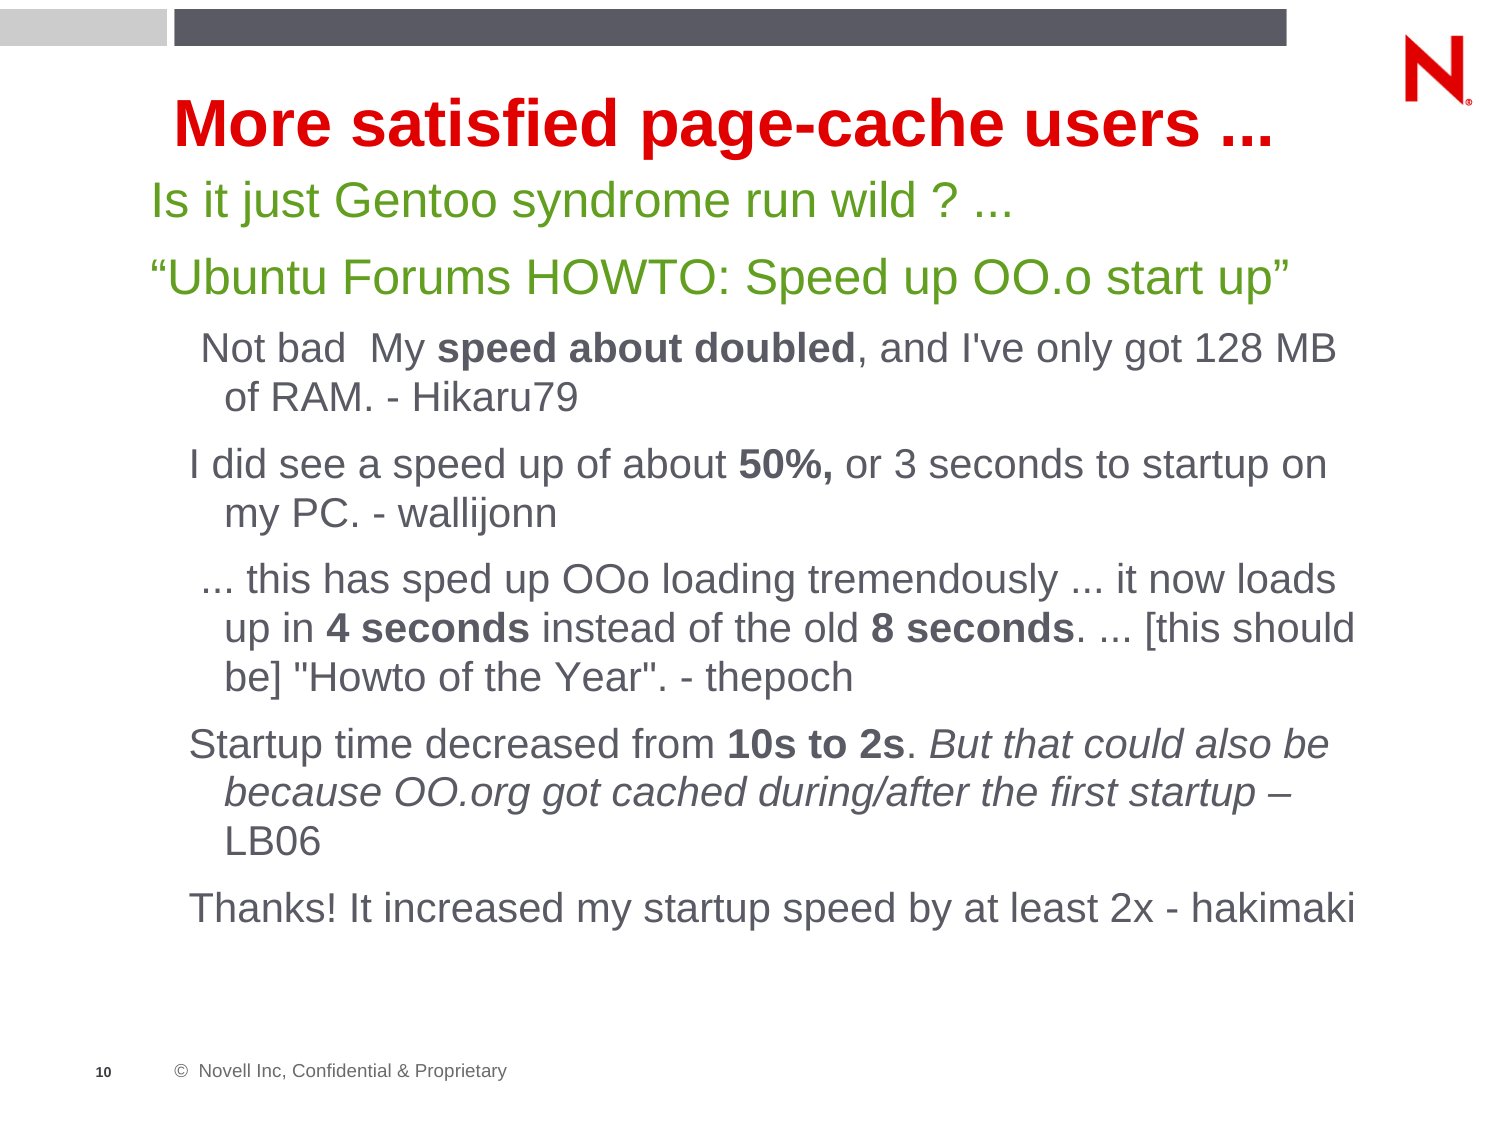

# More satisfied page-cache users ...
Is it just Gentoo syndrome run wild ? ...
“Ubuntu Forums HOWTO: Speed up OO.o start up”
 Not bad My speed about doubled, and I've only got 128 MB of RAM. - Hikaru79
I did see a speed up of about 50%, or 3 seconds to startup on my PC. - wallijonn
 ... this has sped up OOo loading tremendously ... it now loads up in 4 seconds instead of the old 8 seconds. ... [this should be] "Howto of the Year". - thepoch
Startup time decreased from 10s to 2s. But that could also be because OO.org got cached during/after the first startup – LB06
Thanks! It increased my startup speed by at least 2x - hakimaki